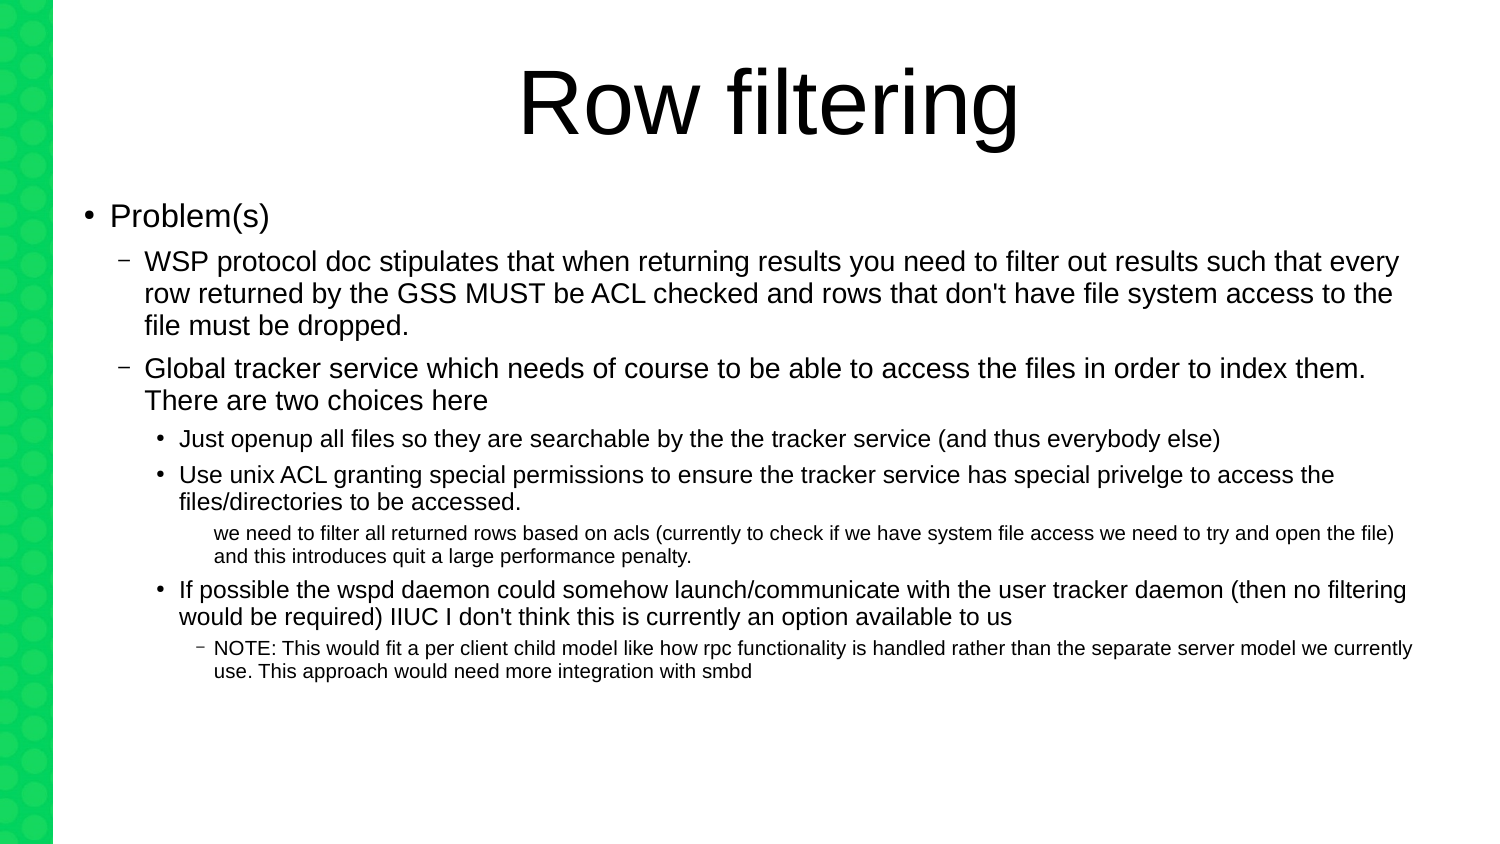

# Row filtering
Problem(s)
WSP protocol doc stipulates that when returning results you need to filter out results such that every row returned by the GSS MUST be ACL checked and rows that don't have file system access to the file must be dropped.
Global tracker service which needs of course to be able to access the files in order to index them. There are two choices here
Just openup all files so they are searchable by the the tracker service (and thus everybody else)
Use unix ACL granting special permissions to ensure the tracker service has special privelge to access the files/directories to be accessed.
we need to filter all returned rows based on acls (currently to check if we have system file access we need to try and open the file) and this introduces quit a large performance penalty.
If possible the wspd daemon could somehow launch/communicate with the user tracker daemon (then no filtering would be required) IIUC I don't think this is currently an option available to us
NOTE: This would fit a per client child model like how rpc functionality is handled rather than the separate server model we currently use. This approach would need more integration with smbd